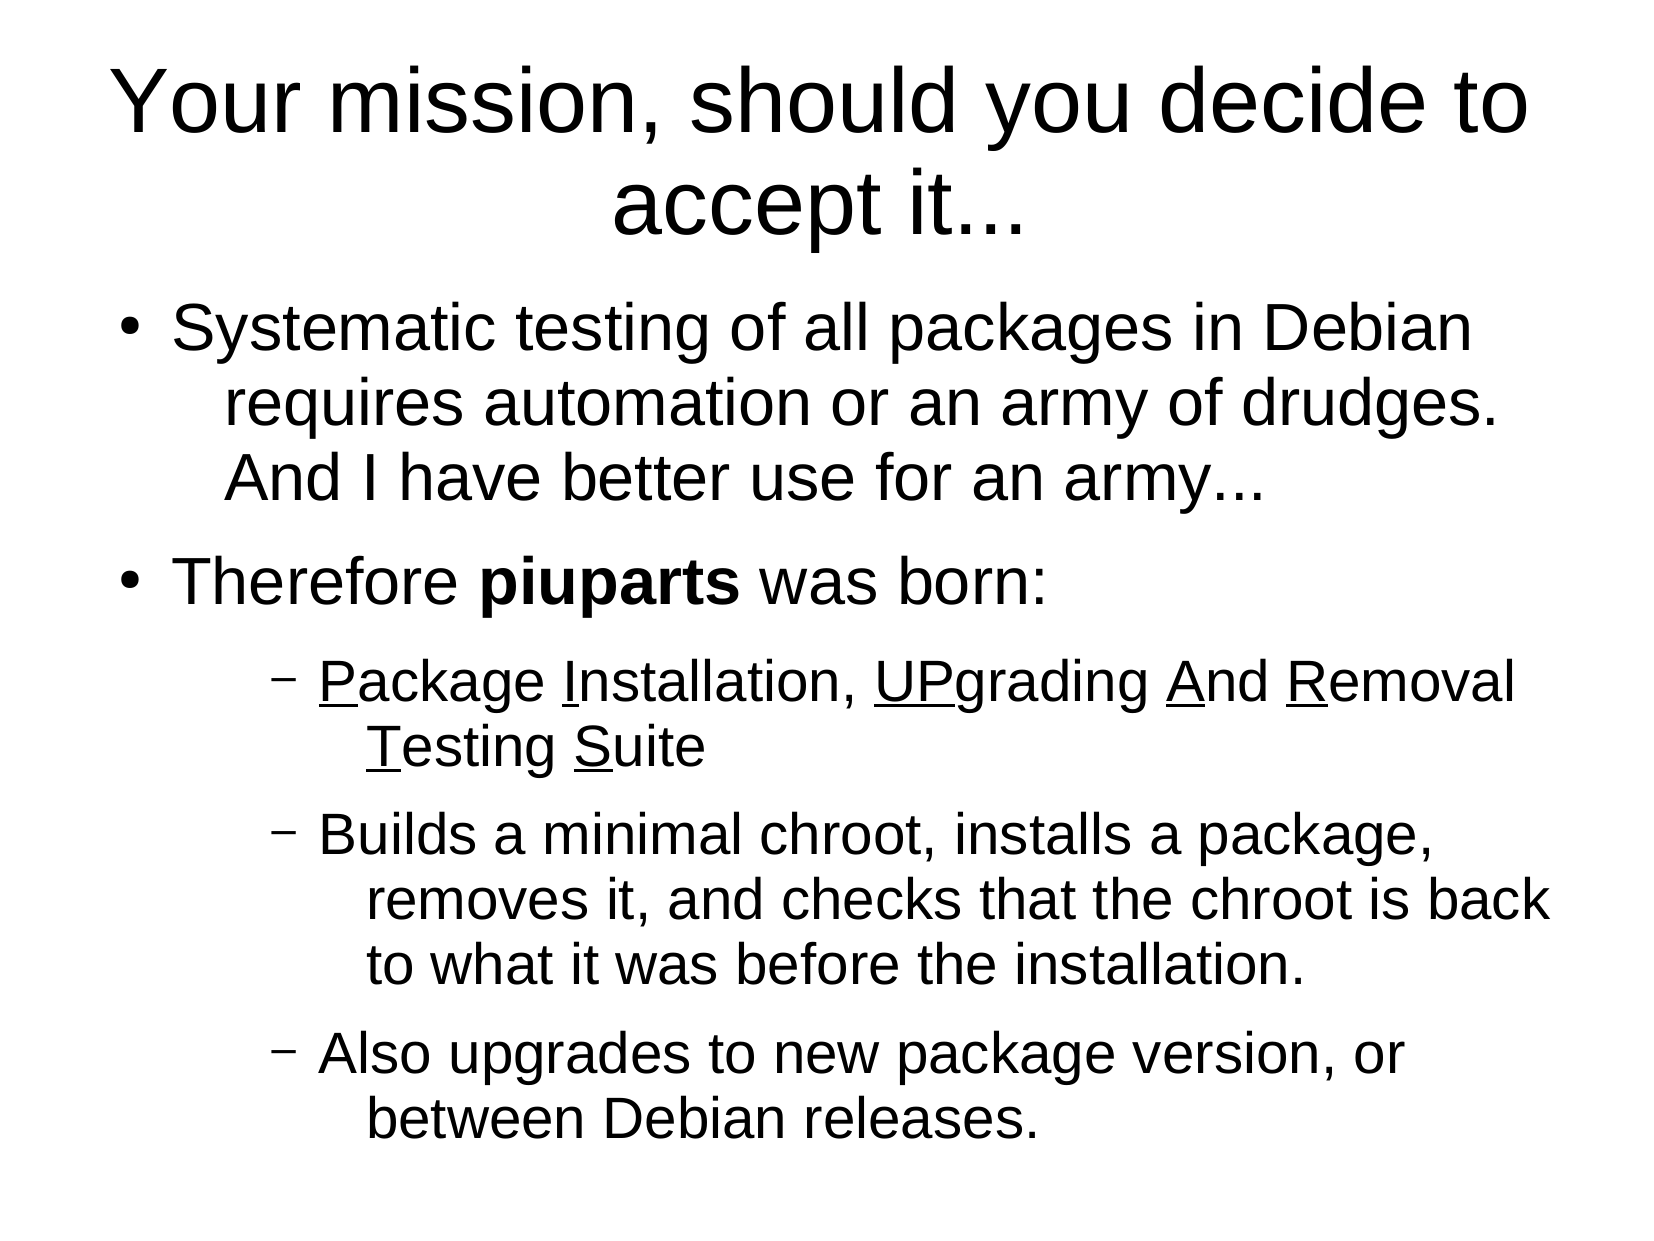

# Your mission, should you decide to accept it...
Systematic testing of all packages in Debian requires automation or an army of drudges. And I have better use for an army...
Therefore piuparts was born:
Package Installation, UPgrading And Removal Testing Suite
Builds a minimal chroot, installs a package, removes it, and checks that the chroot is back to what it was before the installation.
Also upgrades to new package version, or between Debian releases.